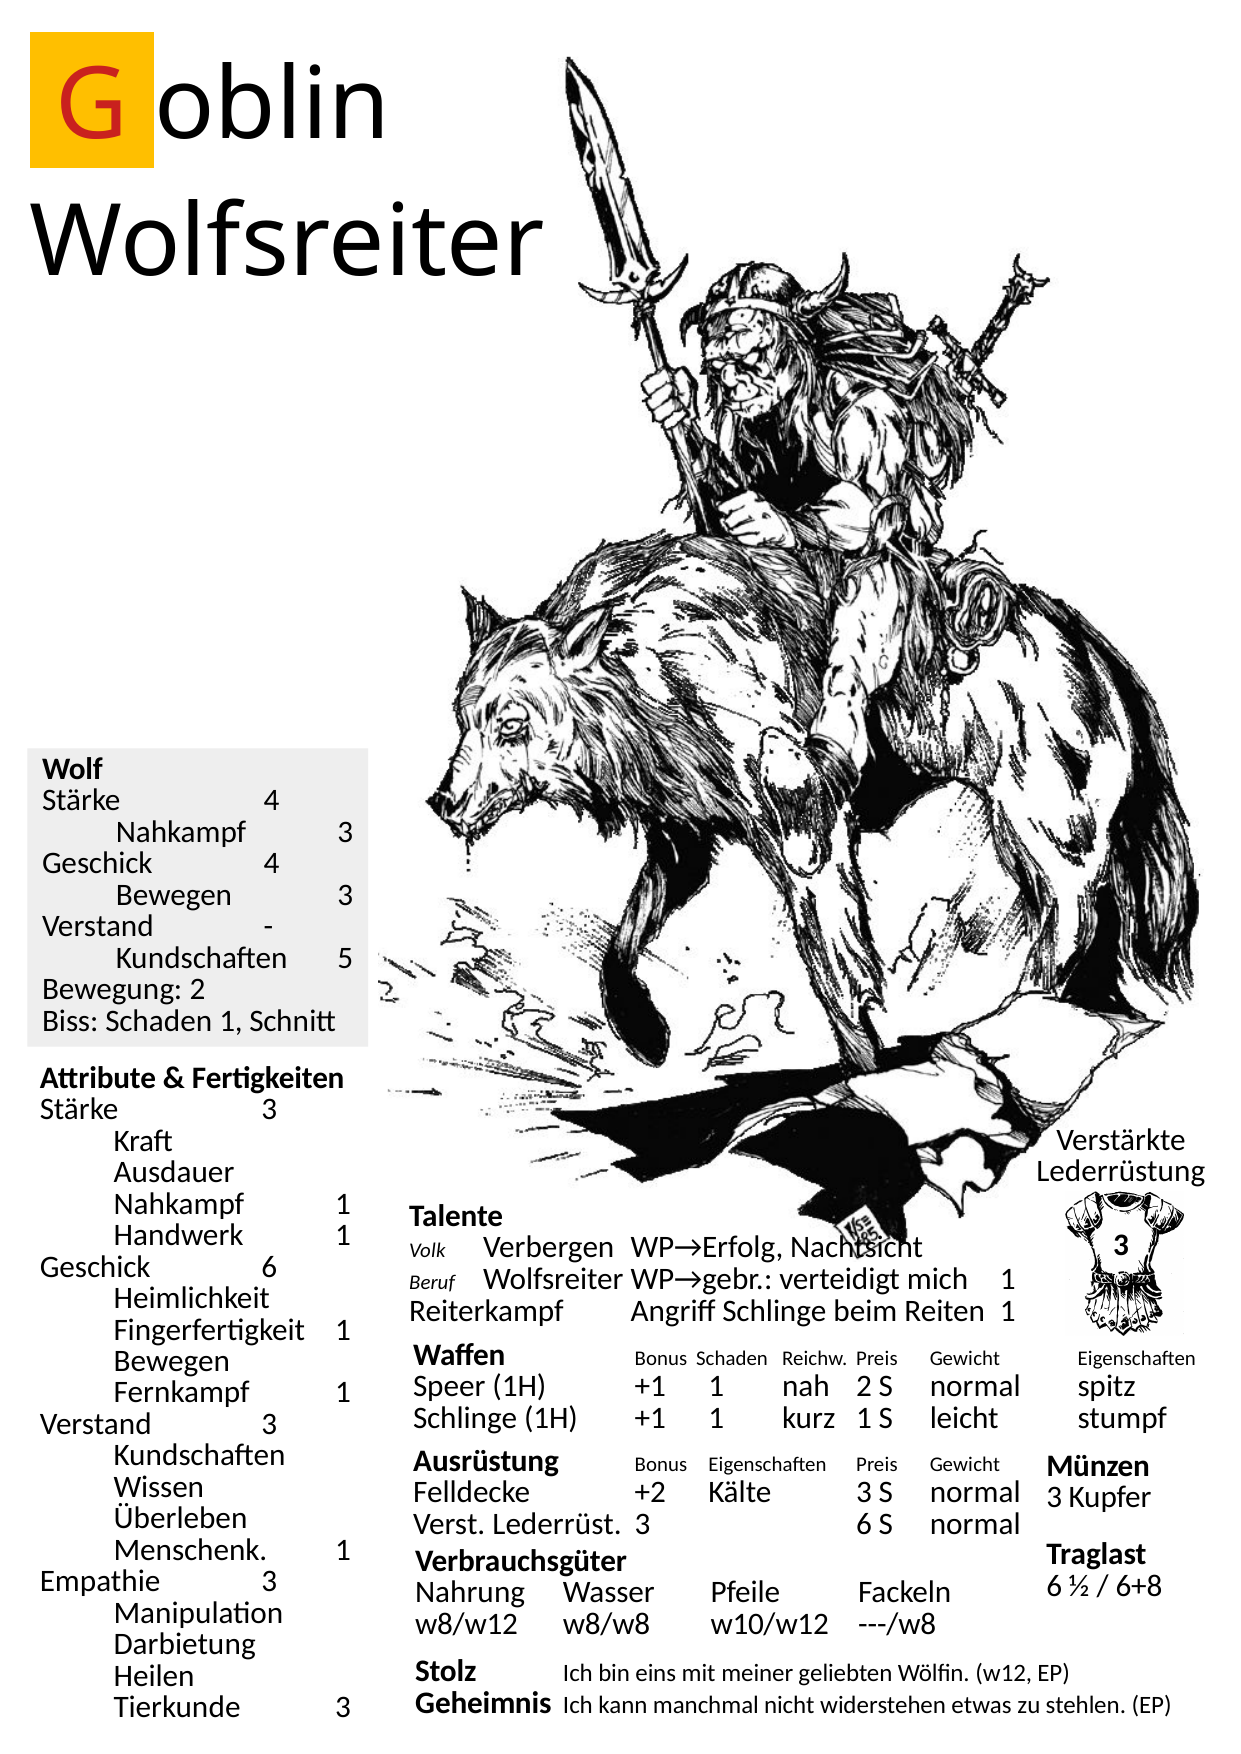

G oblin
Wolfsreiter
Wolf
Stärke		4
	Nahkampf		3
Geschick		4
	Bewegen		3
Verstand		-
	Kundschaften	5
Bewegung:	2
Biss: Schaden 1, Schnitt
Attribute & Fertigkeiten
Stärke		3
	Kraft
	Ausdauer
	Nahkampf		1
	Handwerk		1
Geschick		6
	Heimlichkeit
	Fingerfertigkeit	1
	Bewegen
	Fernkampf		1
Verstand		3
	Kundschaften
	Wissen
	Überleben
	Menschenk.	1
Empathie		3
	Manipulation
	Darbietung
	Heilen
	Tierkunde		3
Verstärkte
Lederrüstung
3
Talente
Volk	Verbergen	WP→Erfolg, Nachtsicht
Beruf	Wolfsreiter	WP→gebr.: verteidigt mich	1
Reiterkampf	Angriff Schlinge beim Reiten	1
Waffen		Bonus Schaden	Reichw.	Preis	Gewicht		Eigenschaften
Speer (1H)		+1	1	nah	2 S	normal	spitz
Schlinge (1H)	+1	1	kurz	1 S	leicht		stumpf
Ausrüstung		Bonus	Eigenschaften	Preis	Gewicht
Felldecke		+2	Kälte		3 S	normal
Verst. Lederrüst.	3			6 S	normal
Münzen
3 Kupfer
Traglast
6 ½ / 6+8
Verbrauchsgüter
Nahrung	Wasser	Pfeile		Fackeln
w8/w12	w8/w8	w10/w12	---/w8
Stolz		Ich bin eins mit meiner geliebten Wölfin. (w12, EP)
Geheimnis	Ich kann manchmal nicht widerstehen etwas zu stehlen. (EP)